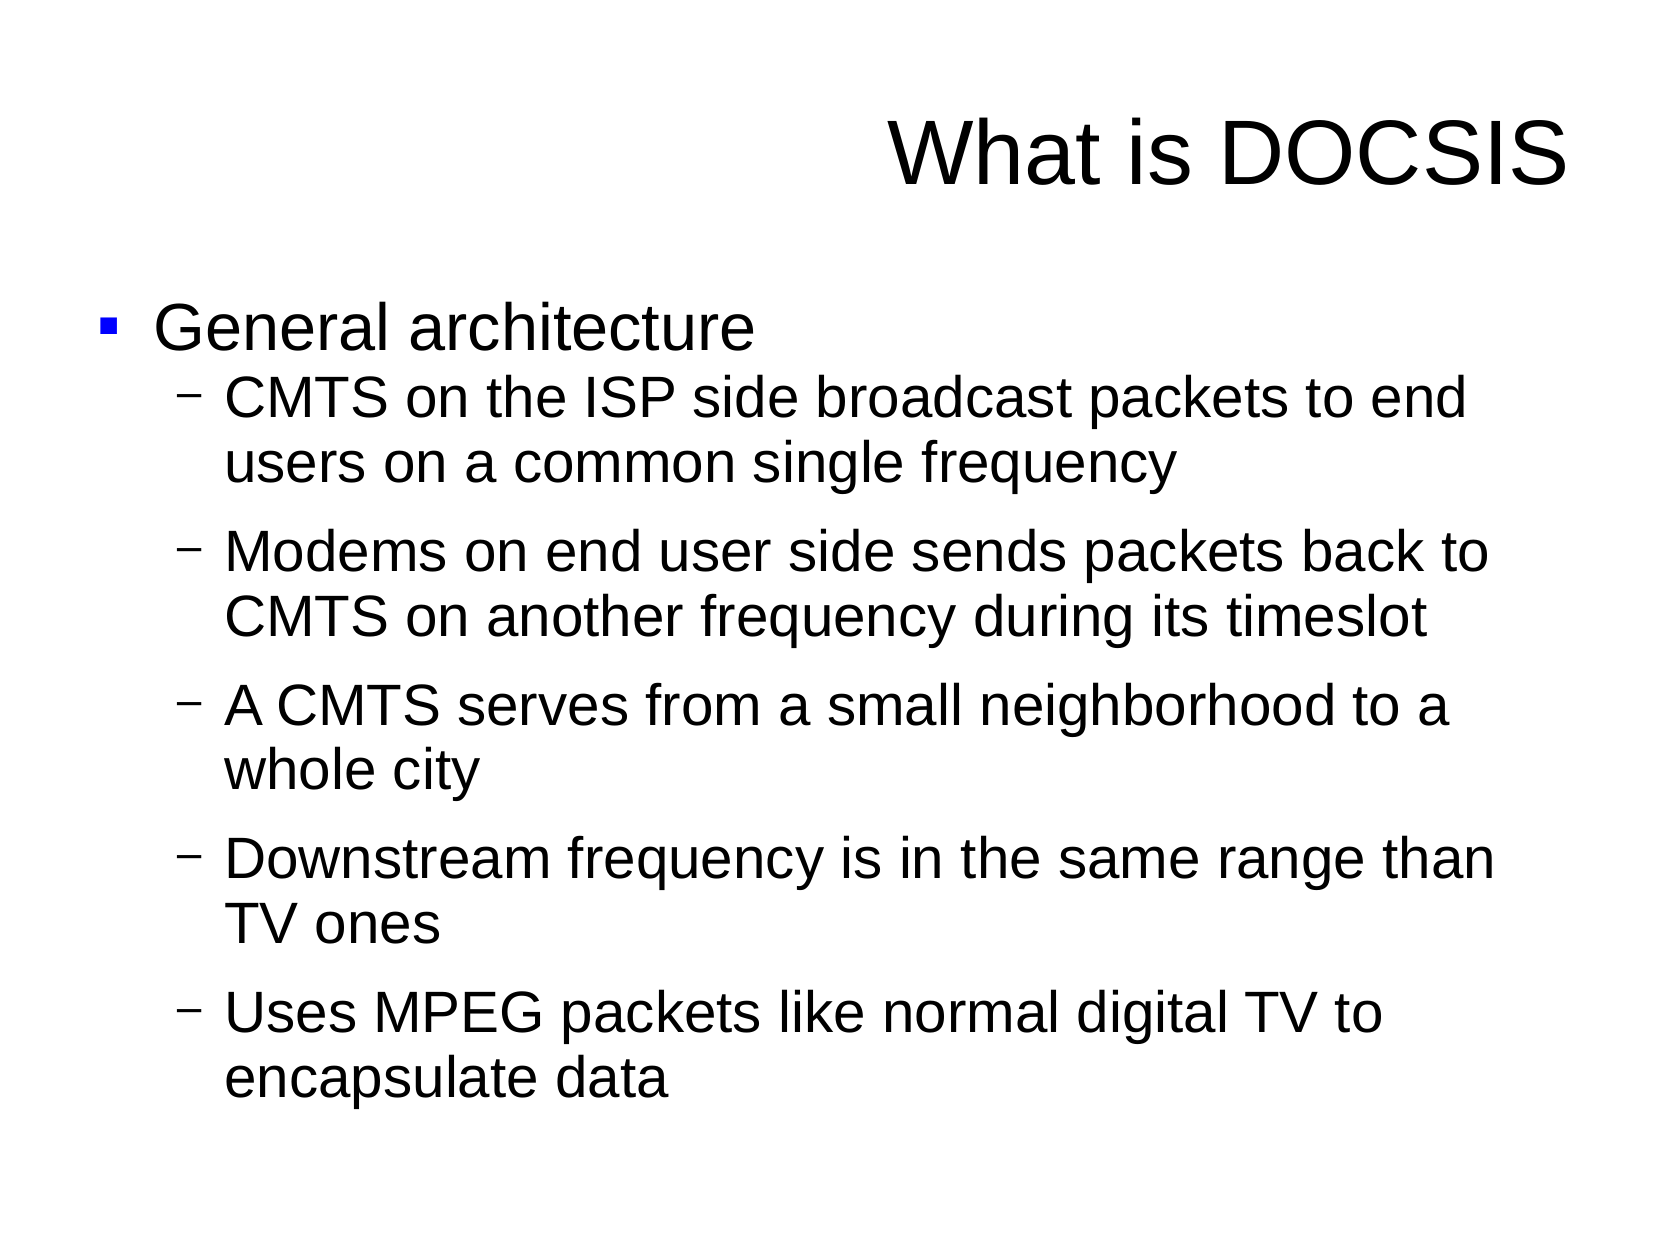

# What is DOCSIS
General architecture
CMTS on the ISP side broadcast packets to end users on a common single frequency
Modems on end user side sends packets back to CMTS on another frequency during its timeslot
A CMTS serves from a small neighborhood to a whole city
Downstream frequency is in the same range than TV ones
Uses MPEG packets like normal digital TV to encapsulate data